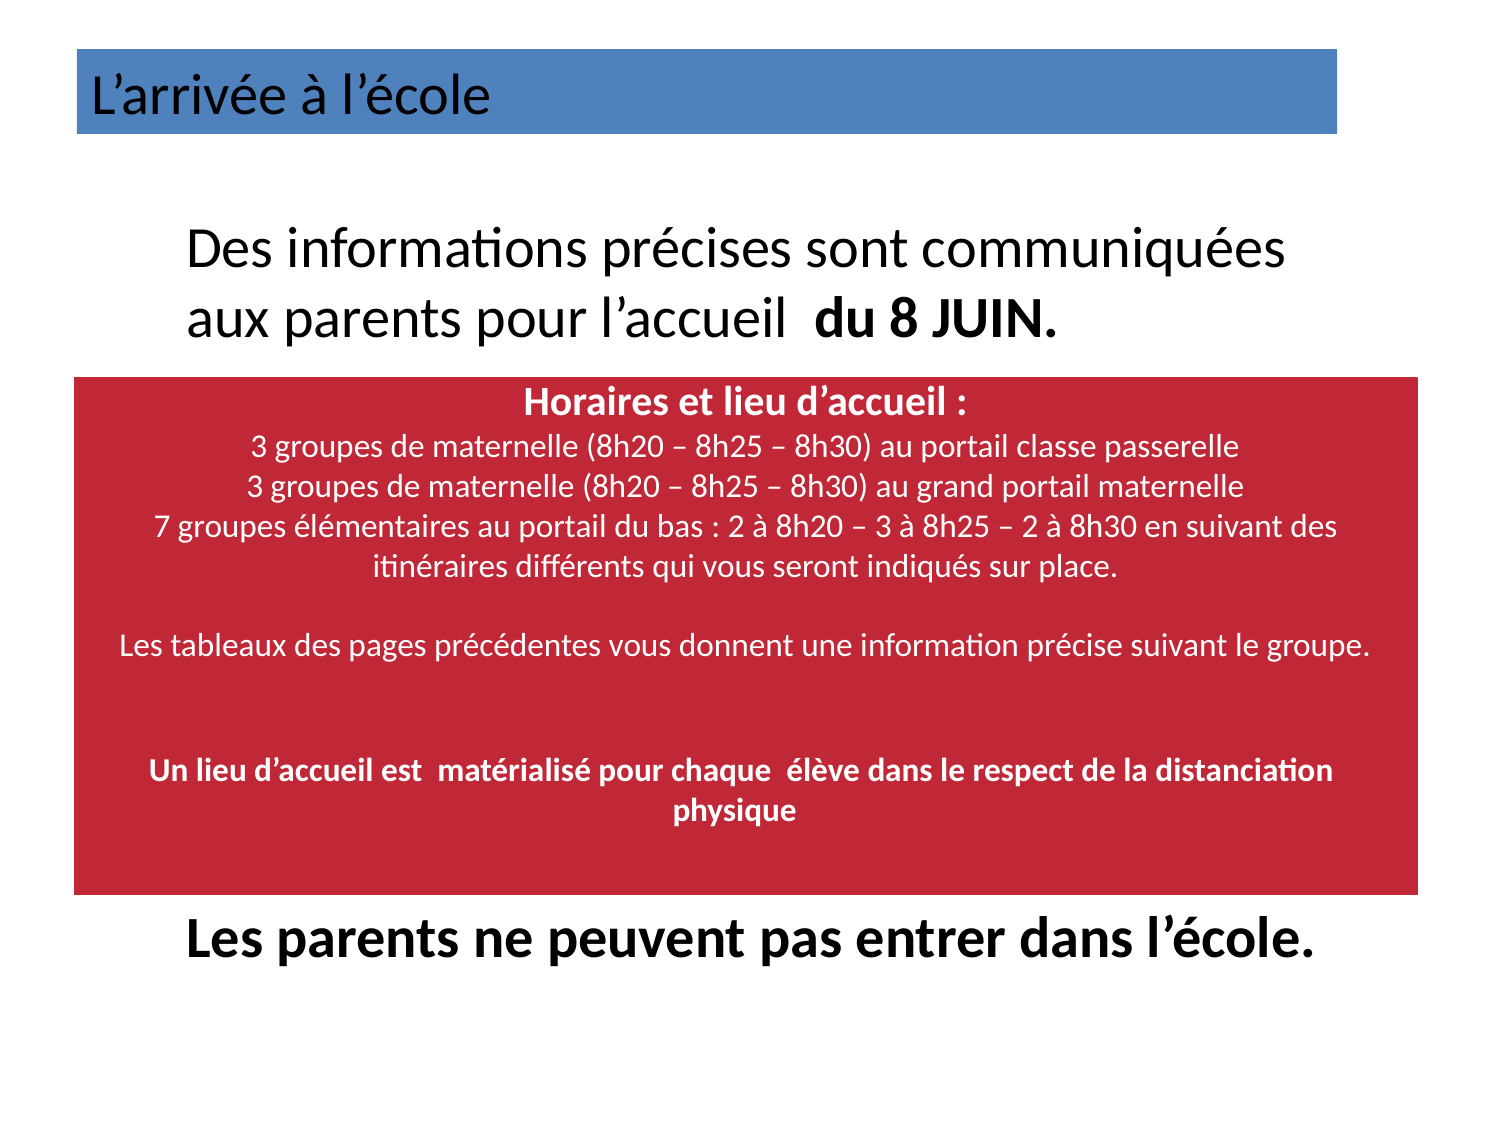

L’arrivée à l’école
Des informations précises sont communiquées aux parents pour l’accueil du 8 JUIN.
Horaires et lieu d’accueil :
3 groupes de maternelle (8h20 – 8h25 – 8h30) au portail classe passerelle
3 groupes de maternelle (8h20 – 8h25 – 8h30) au grand portail maternelle
7 groupes élémentaires au portail du bas : 2 à 8h20 – 3 à 8h25 – 2 à 8h30 en suivant des itinéraires différents qui vous seront indiqués sur place.
Les tableaux des pages précédentes vous donnent une information précise suivant le groupe.
Un lieu d’accueil est matérialisé pour chaque élève dans le respect de la distanciation physique
Les parents ne peuvent pas entrer dans l’école.